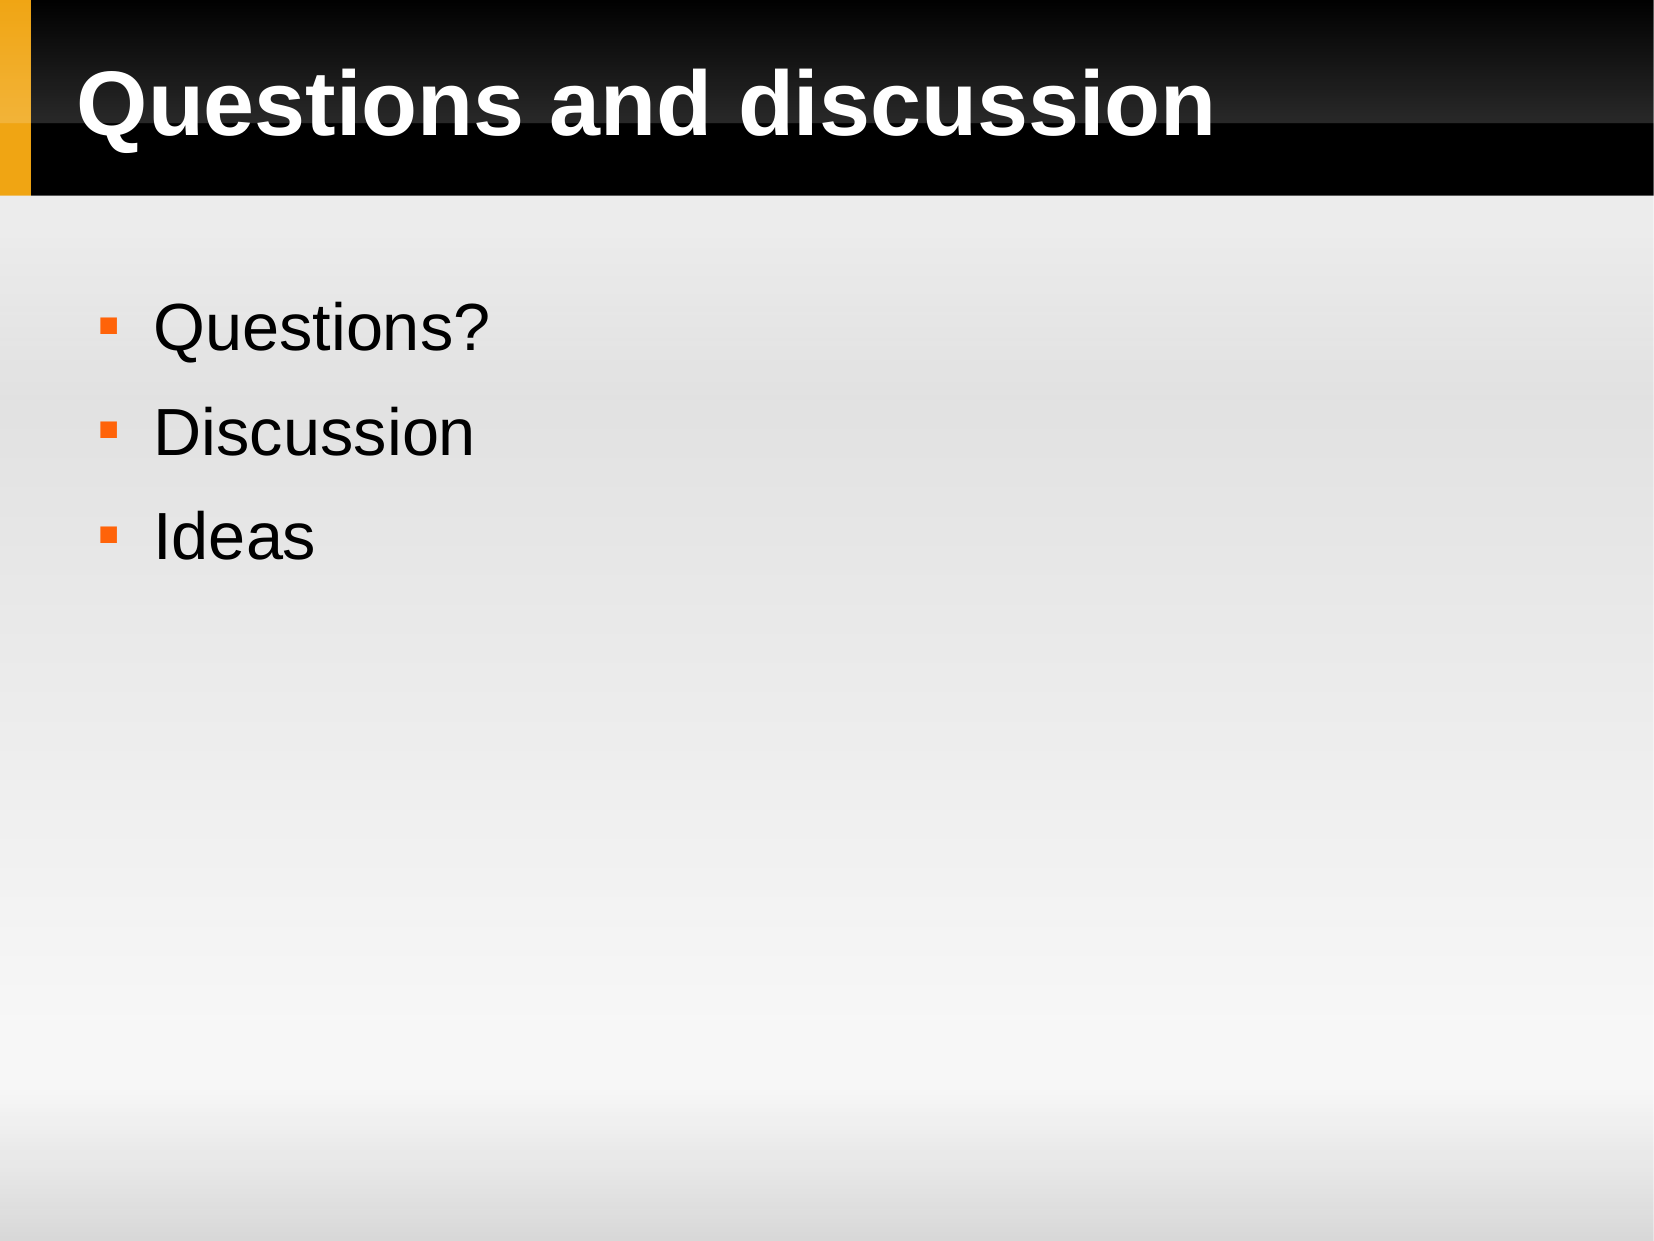

# Questions and discussion
Questions?
Discussion
Ideas